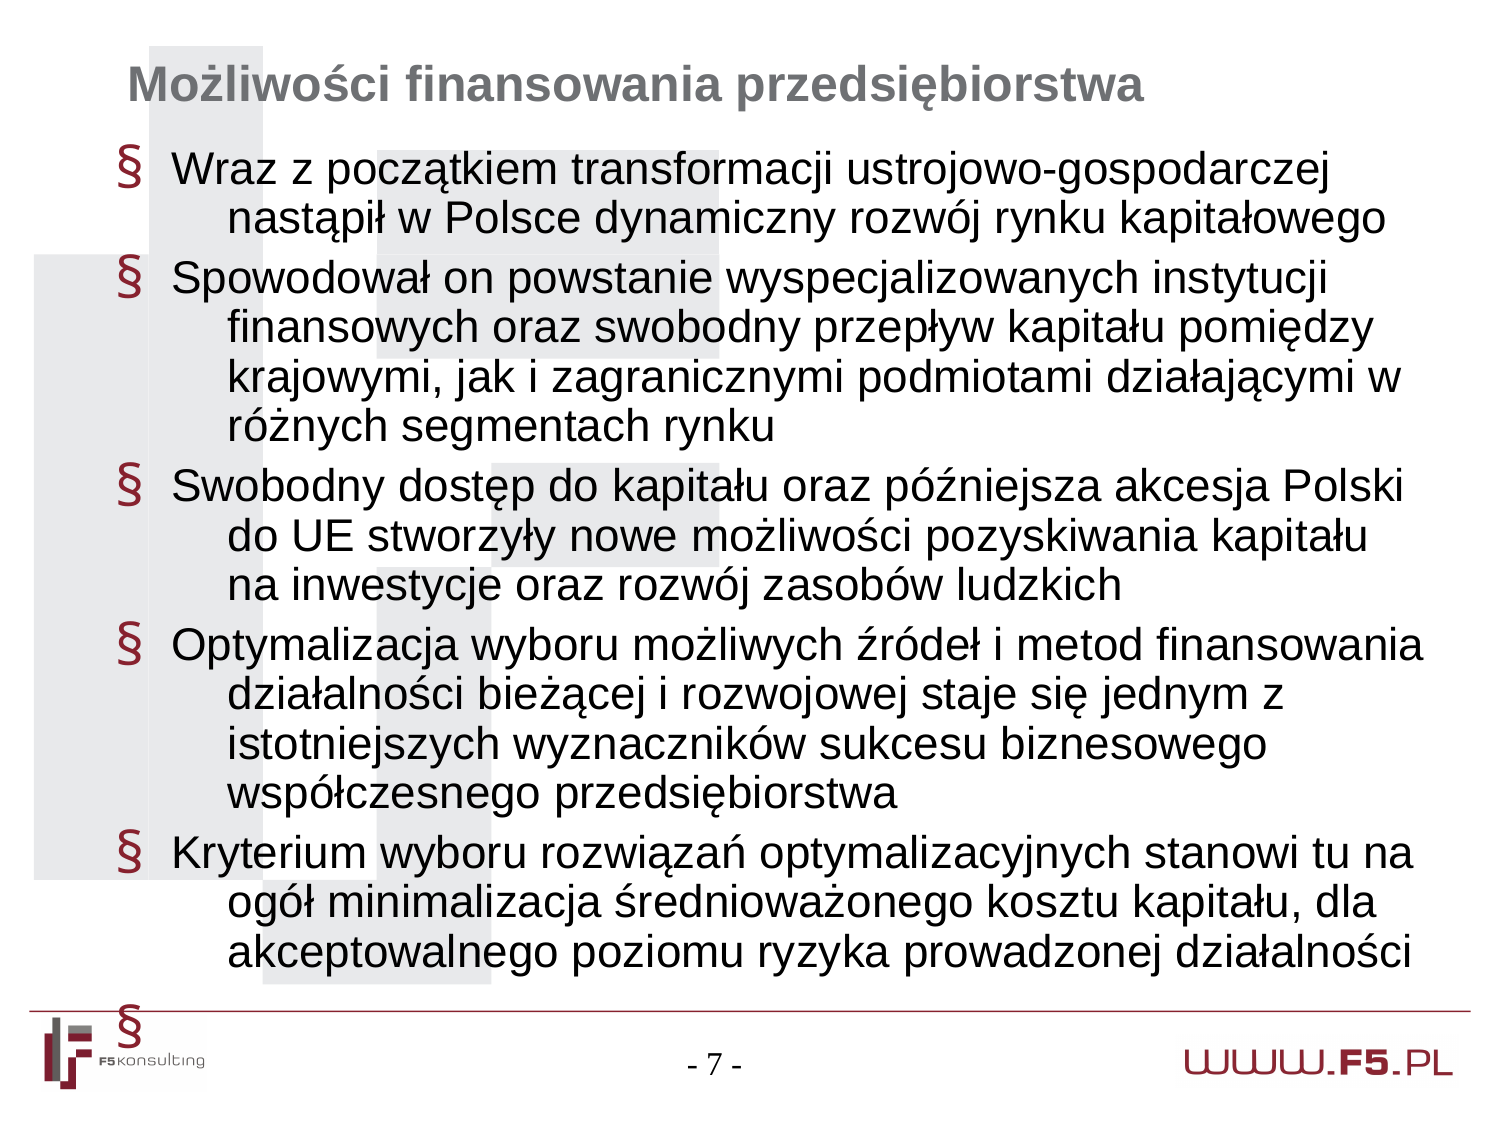

# Możliwości finansowania przedsiębiorstwa
Wraz z początkiem transformacji ustrojowo-gospodarczej nastąpił w Polsce dynamiczny rozwój rynku kapitałowego
Spowodował on powstanie wyspecjalizowanych instytucji finansowych oraz swobodny przepływ kapitału pomiędzy krajowymi, jak i zagranicznymi podmiotami działającymi w różnych segmentach rynku
Swobodny dostęp do kapitału oraz późniejsza akcesja Polski do UE stworzyły nowe możliwości pozyskiwania kapitału na inwestycje oraz rozwój zasobów ludzkich
Optymalizacja wyboru możliwych źródeł i metod finansowania działalności bieżącej i rozwojowej staje się jednym z istotniejszych wyznaczników sukcesu biznesowego współczesnego przedsiębiorstwa
Kryterium wyboru rozwiązań optymalizacyjnych stanowi tu na ogół minimalizacja średnioważonego kosztu kapitału, dla akceptowalnego poziomu ryzyka prowadzonej działalności
- 7 -